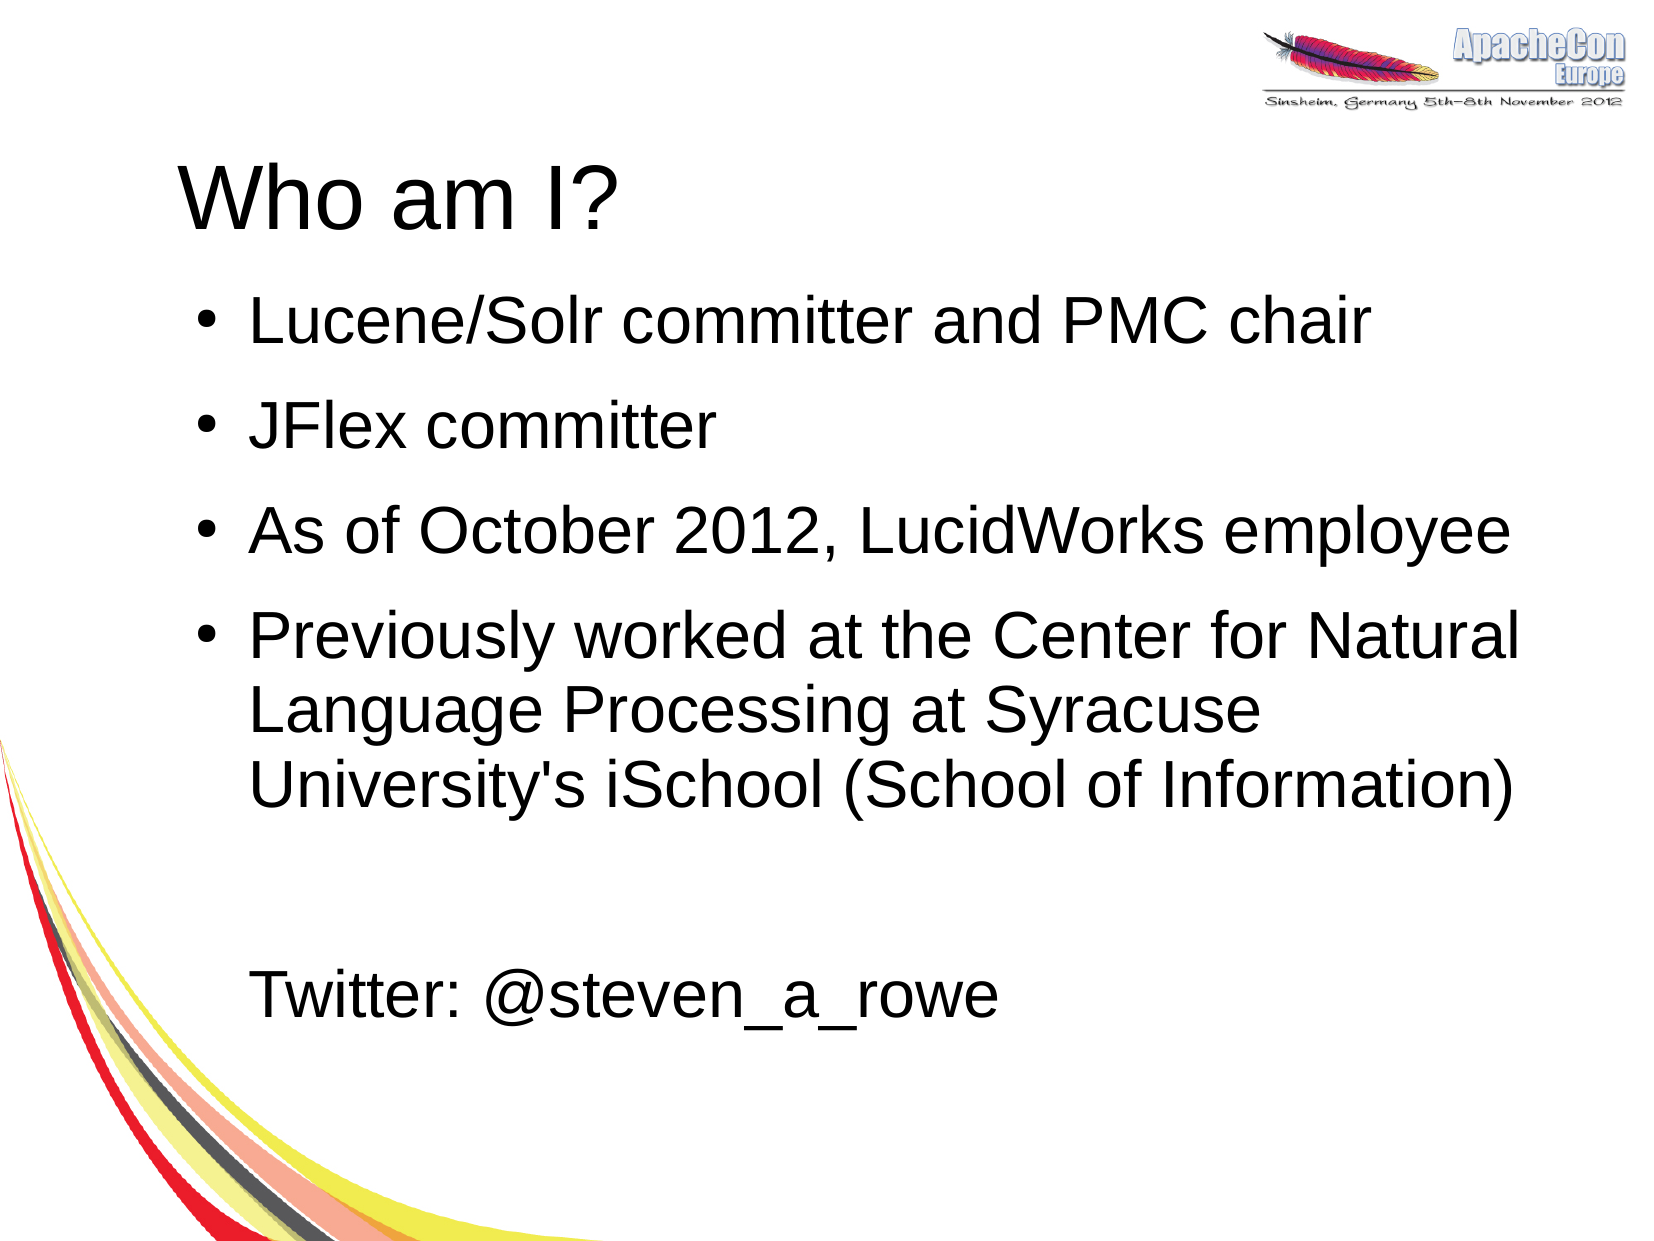

# Who am I?
Lucene/Solr committer and PMC chair
JFlex committer
As of October 2012, LucidWorks employee
Previously worked at the Center for Natural Language Processing at Syracuse University's iSchool (School of Information)
Twitter: @steven_a_rowe